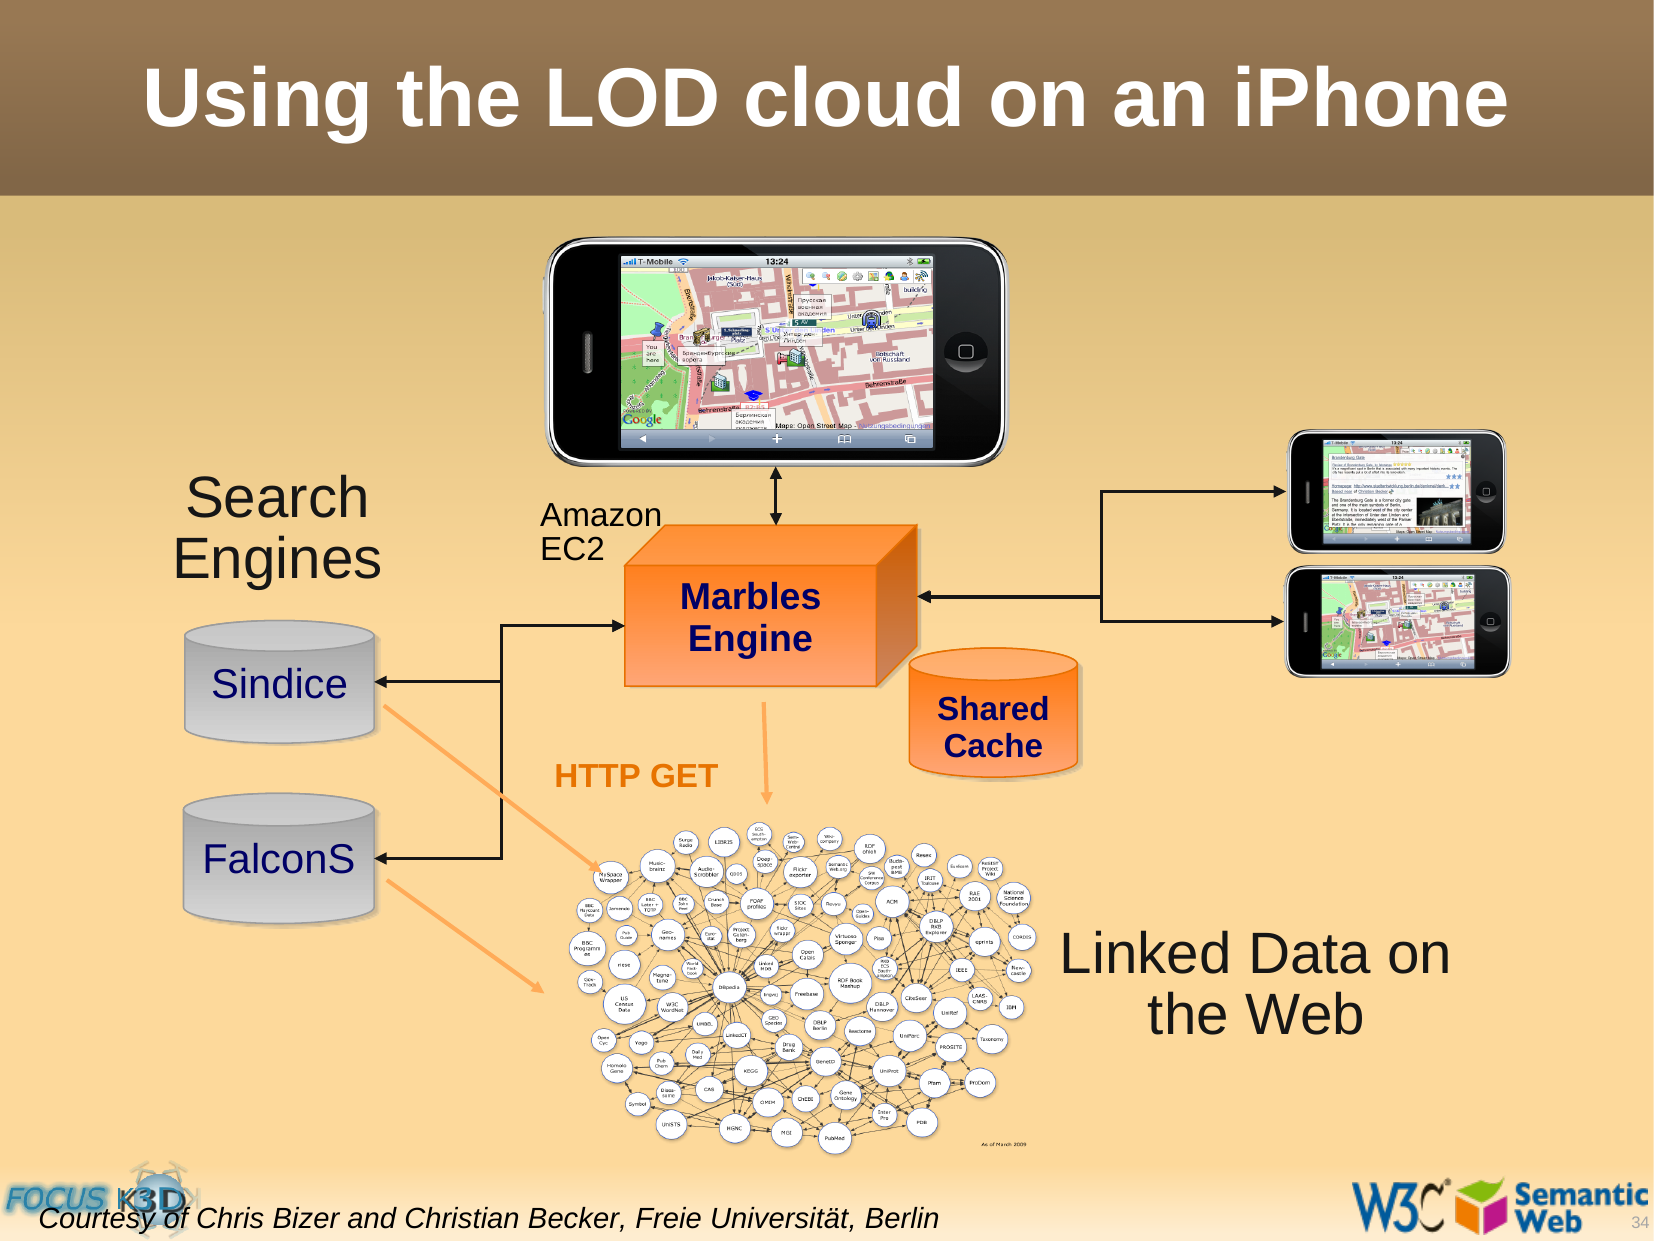

# Using the LOD cloud on an iPhone
 Search
Engines
Amazon
EC2
Marbles
Engine
Sindice
Shared
Cache
HTTP GET
FalconS
Linked Data on
the Web
Courtesy of Chris Bizer and Christian Becker, Freie Universität, Berlin